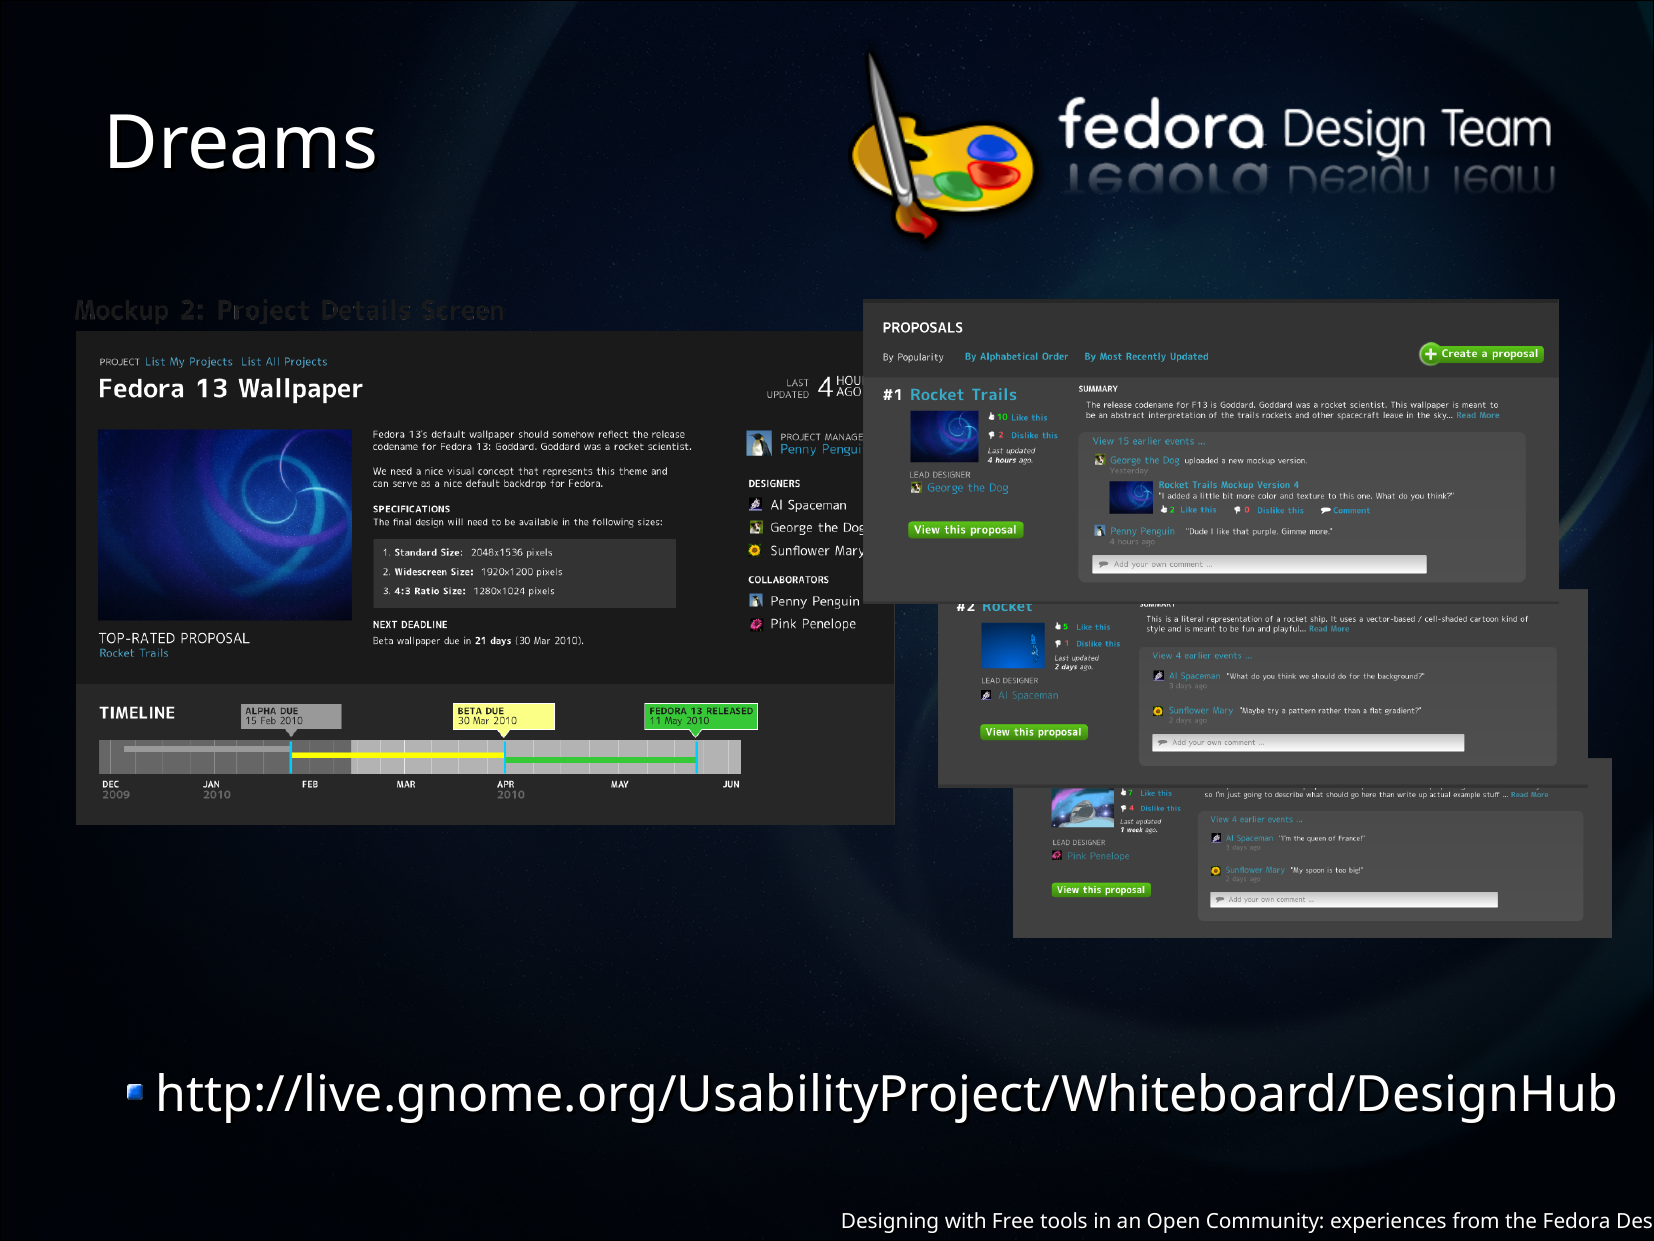

Dreams
 http://live.gnome.org/UsabilityProject/Whiteboard/DesignHub
Designing with Free tools in an Open Community: experiences from the Fedora Design Team